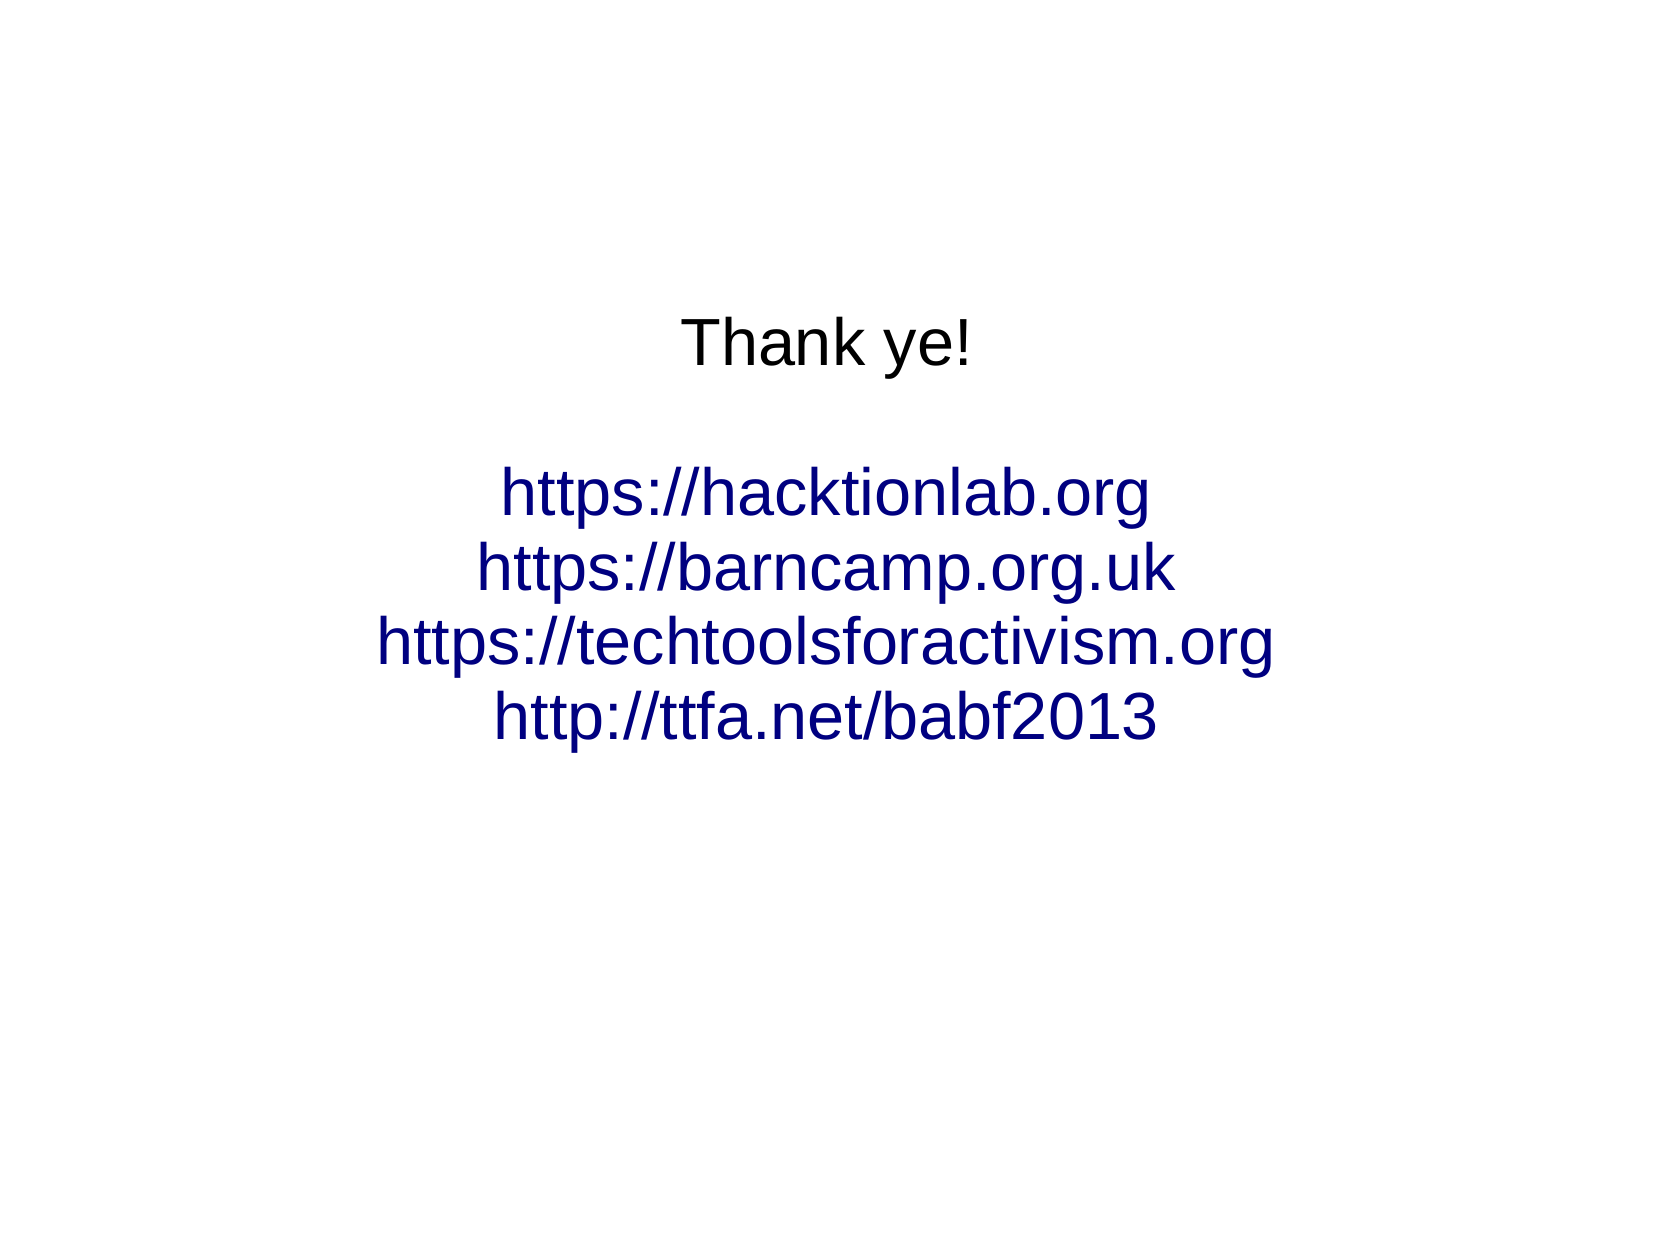

# Thank ye!
https://hacktionlab.org
https://barncamp.org.uk
https://techtoolsforactivism.org
http://ttfa.net/babf2013